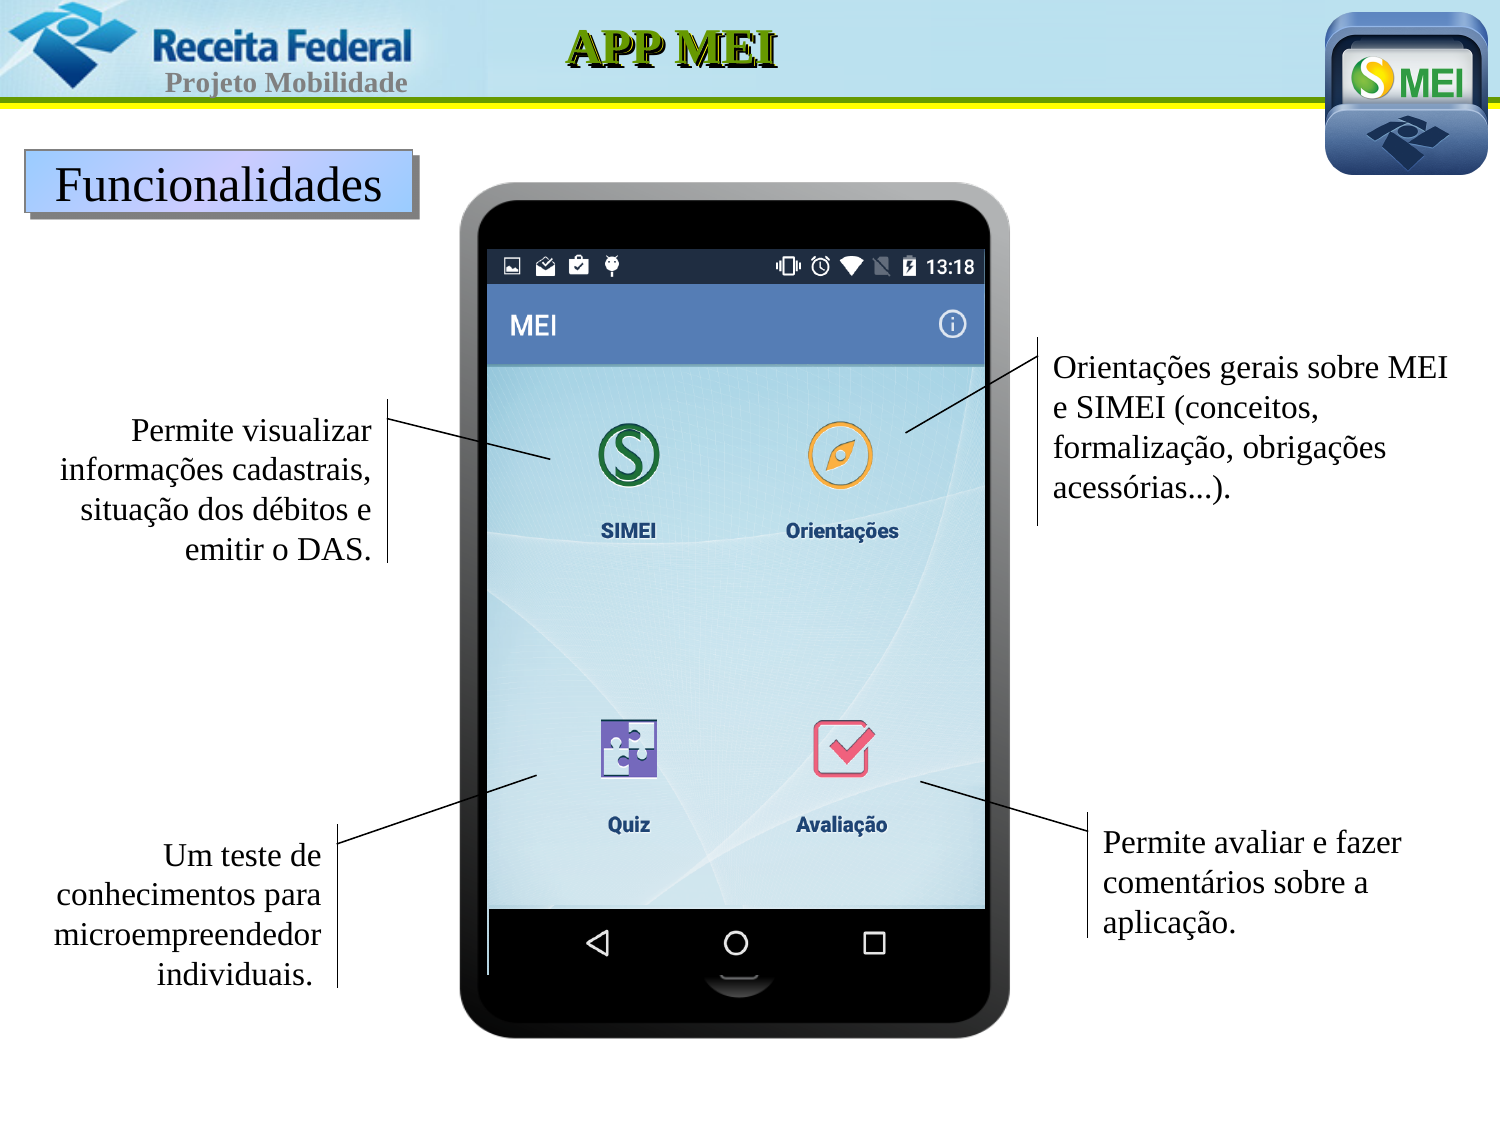

Funcionalidades
Orientações gerais sobre MEI e SIMEI (conceitos, formalização, obrigações acessórias...).
Permite visualizar informações cadastrais, situação dos débitos e emitir o DAS.
Permite avaliar e fazer comentários sobre a aplicação.
Um teste de conhecimentos para microempreendedor individuais.